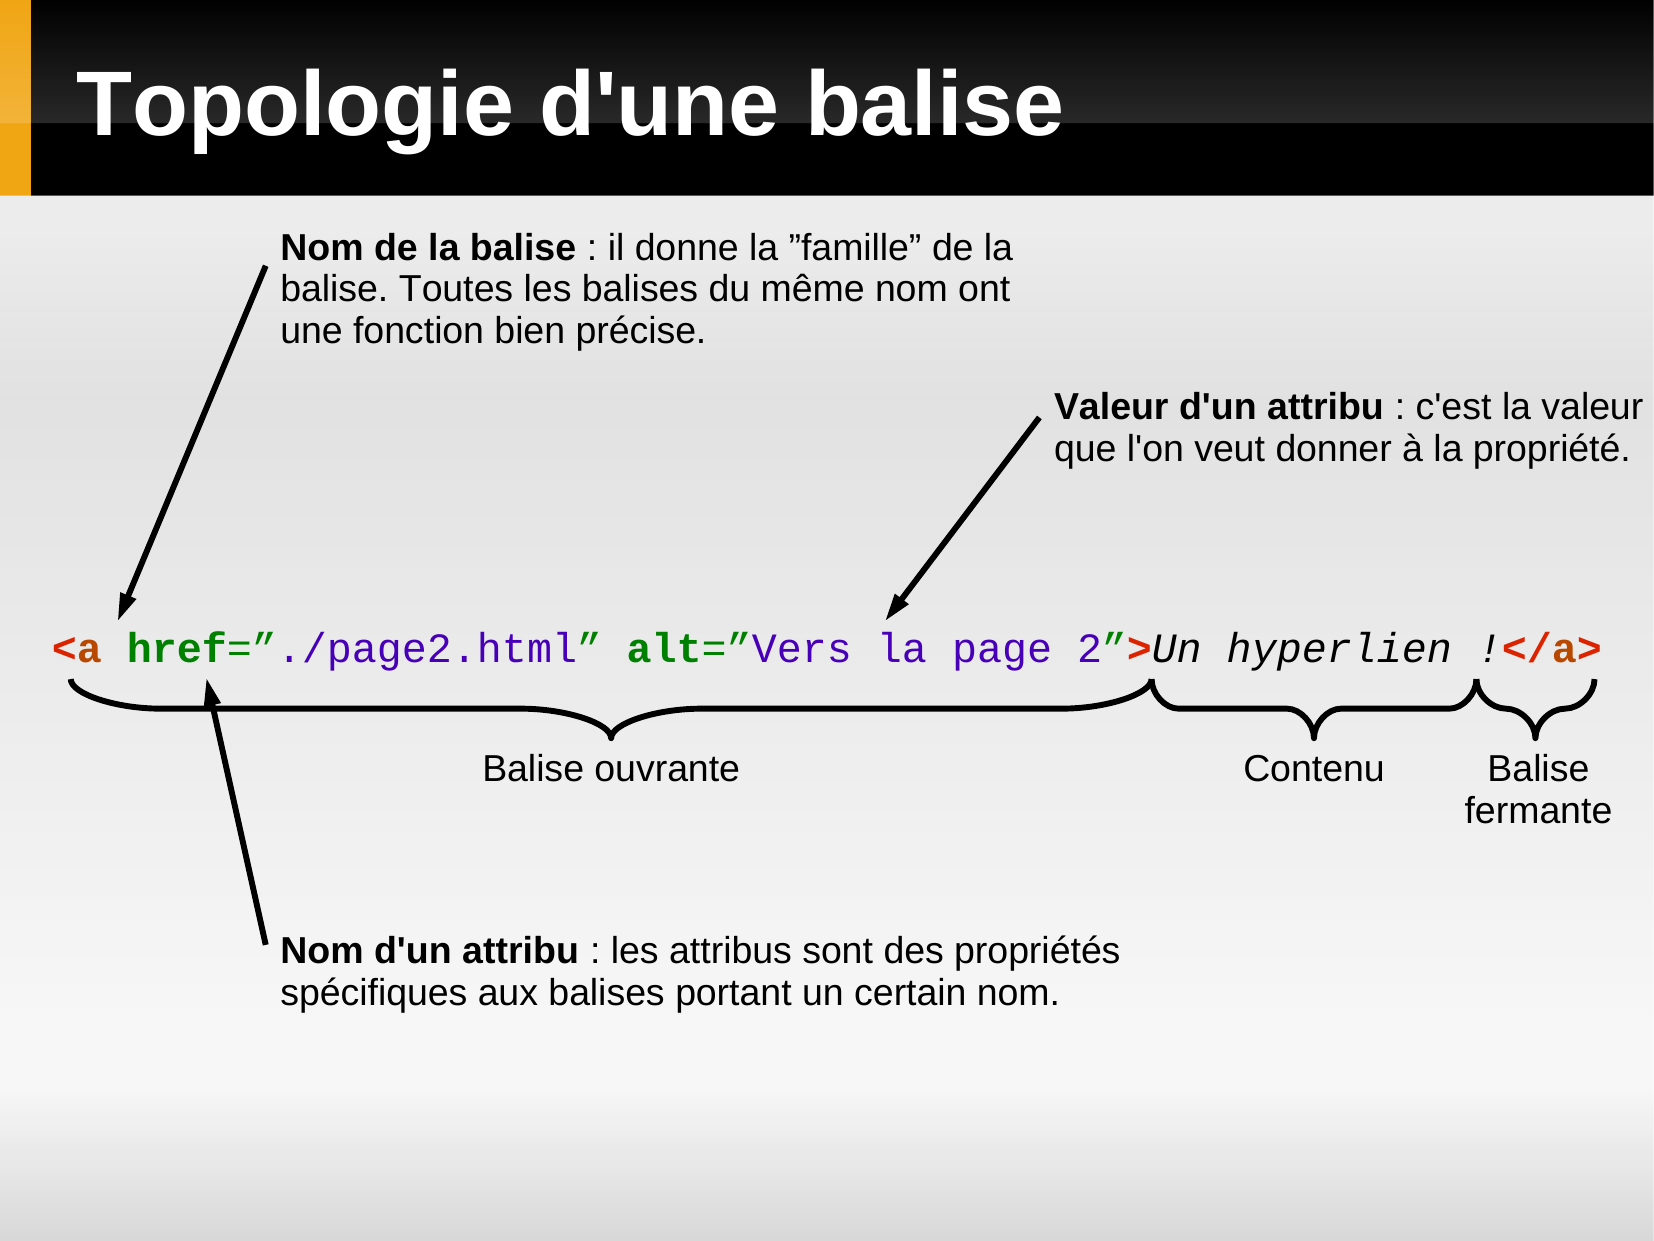

# Topologie d'une balise
Nom de la balise : il donne la ”famille” de la balise. Toutes les balises du même nom ont une fonction bien précise.
Valeur d'un attribu : c'est la valeur que l'on veut donner à la propriété.
<a href=”./page2.html” alt=”Vers la page 2”>Un hyperlien !</a>
Balise ouvrante
Contenu
Balise
fermante
Nom d'un attribu : les attribus sont des propriétés spécifiques aux balises portant un certain nom.